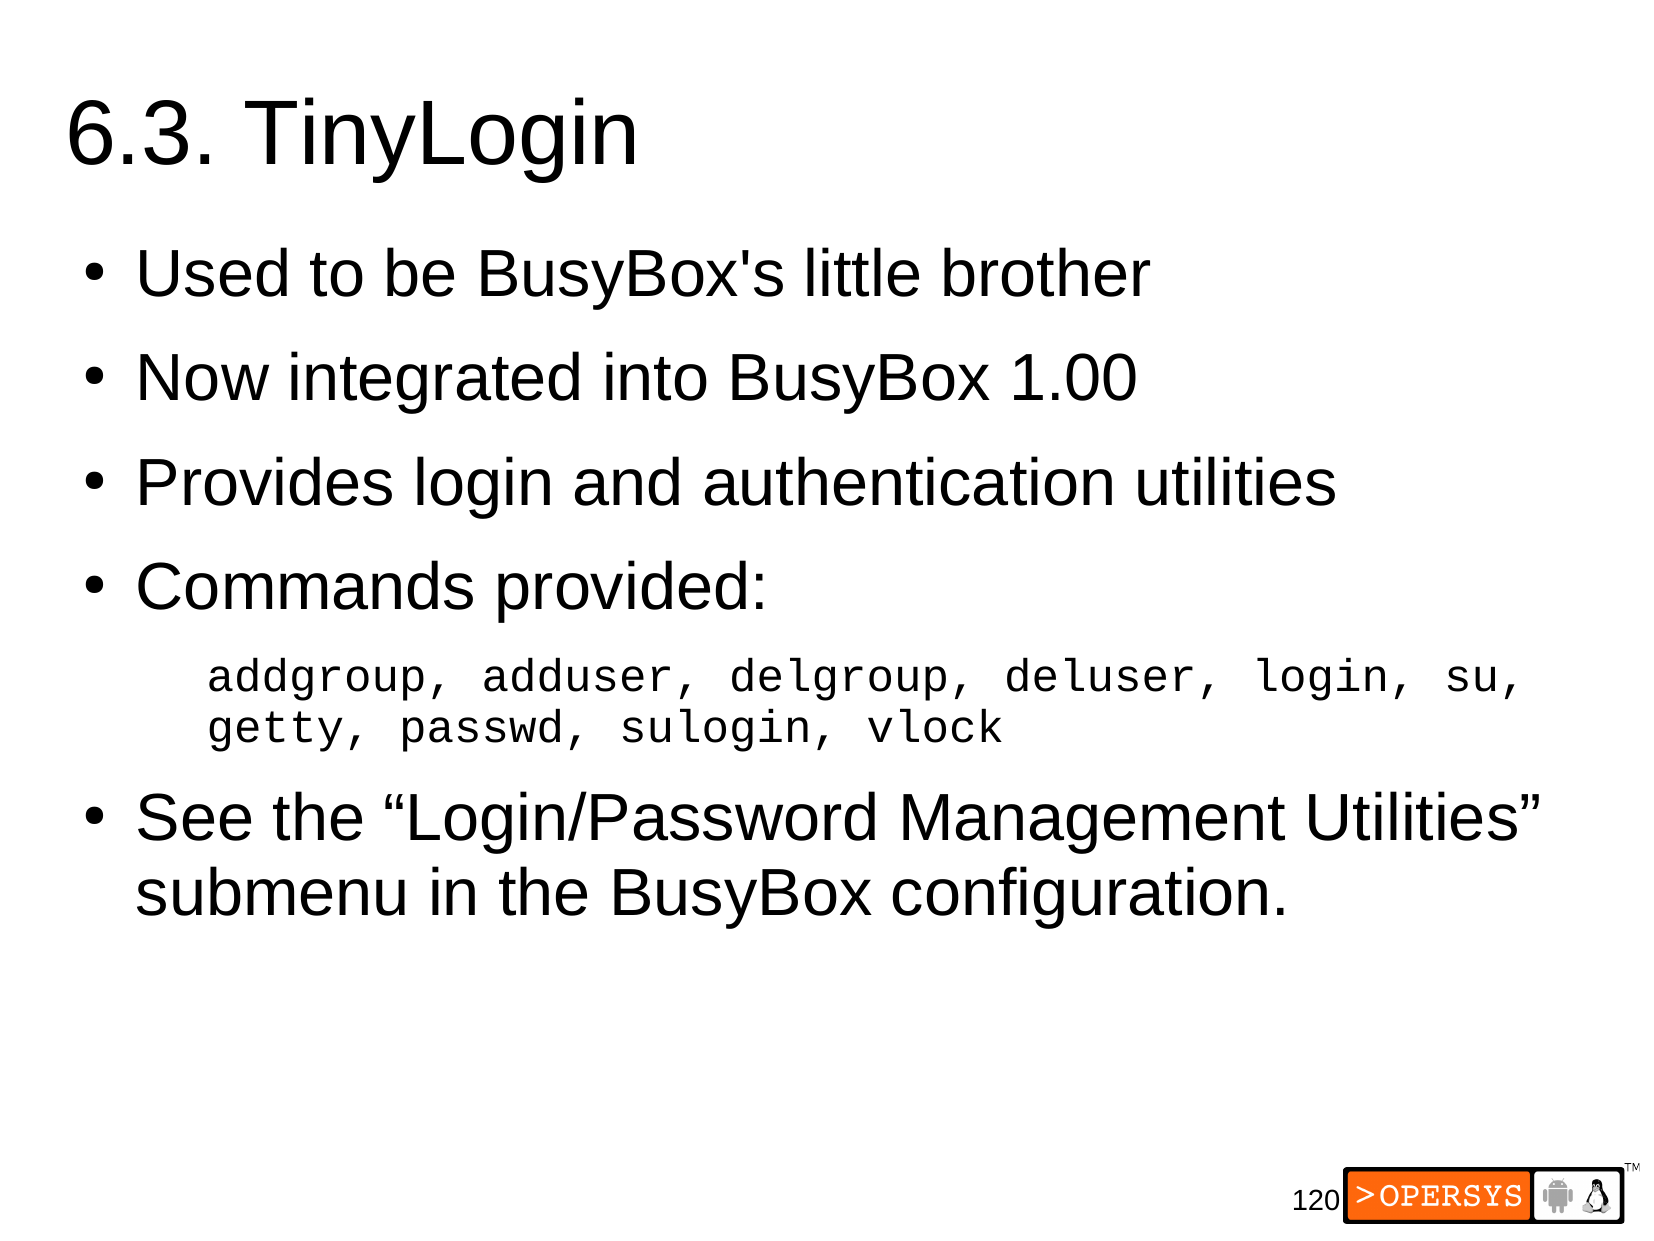

# 6.3. TinyLogin
Used to be BusyBox's little brother
Now integrated into BusyBox 1.00
Provides login and authentication utilities
Commands provided:
addgroup, adduser, delgroup, deluser, login, su, getty, passwd, sulogin, vlock
See the “Login/Password Management Utilities” submenu in the BusyBox configuration.